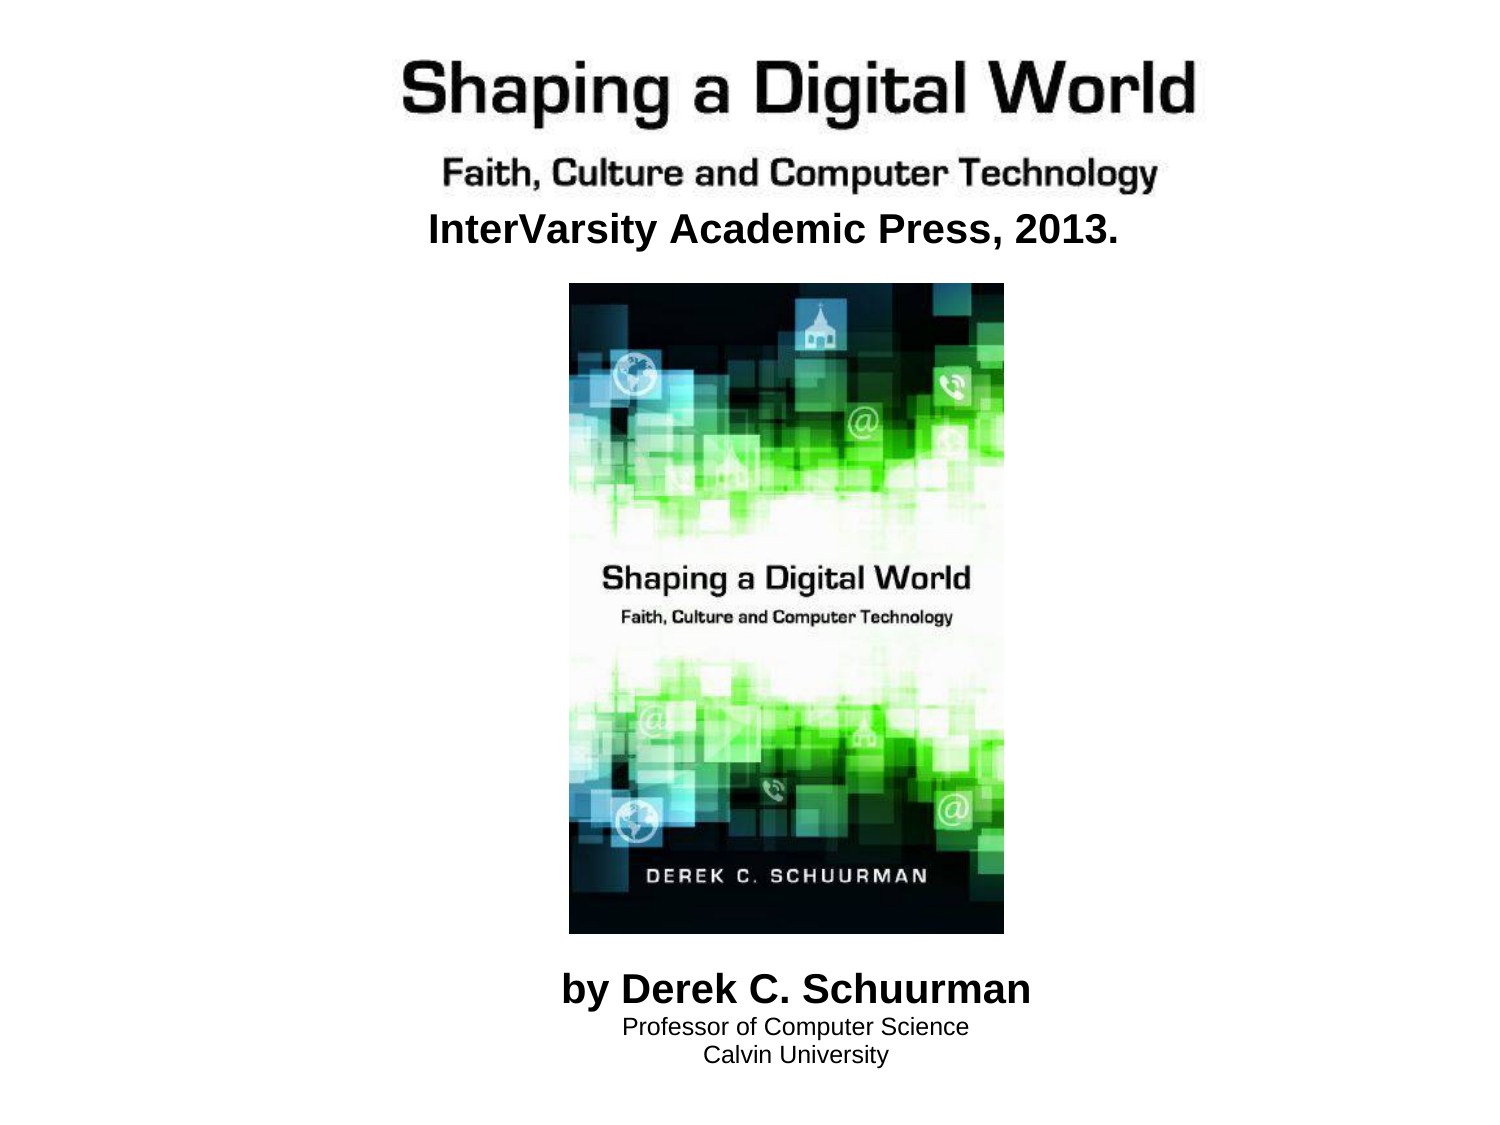

InterVarsity Academic Press, 2013.
by Derek C. Schuurman
Professor of Computer Science
Calvin University